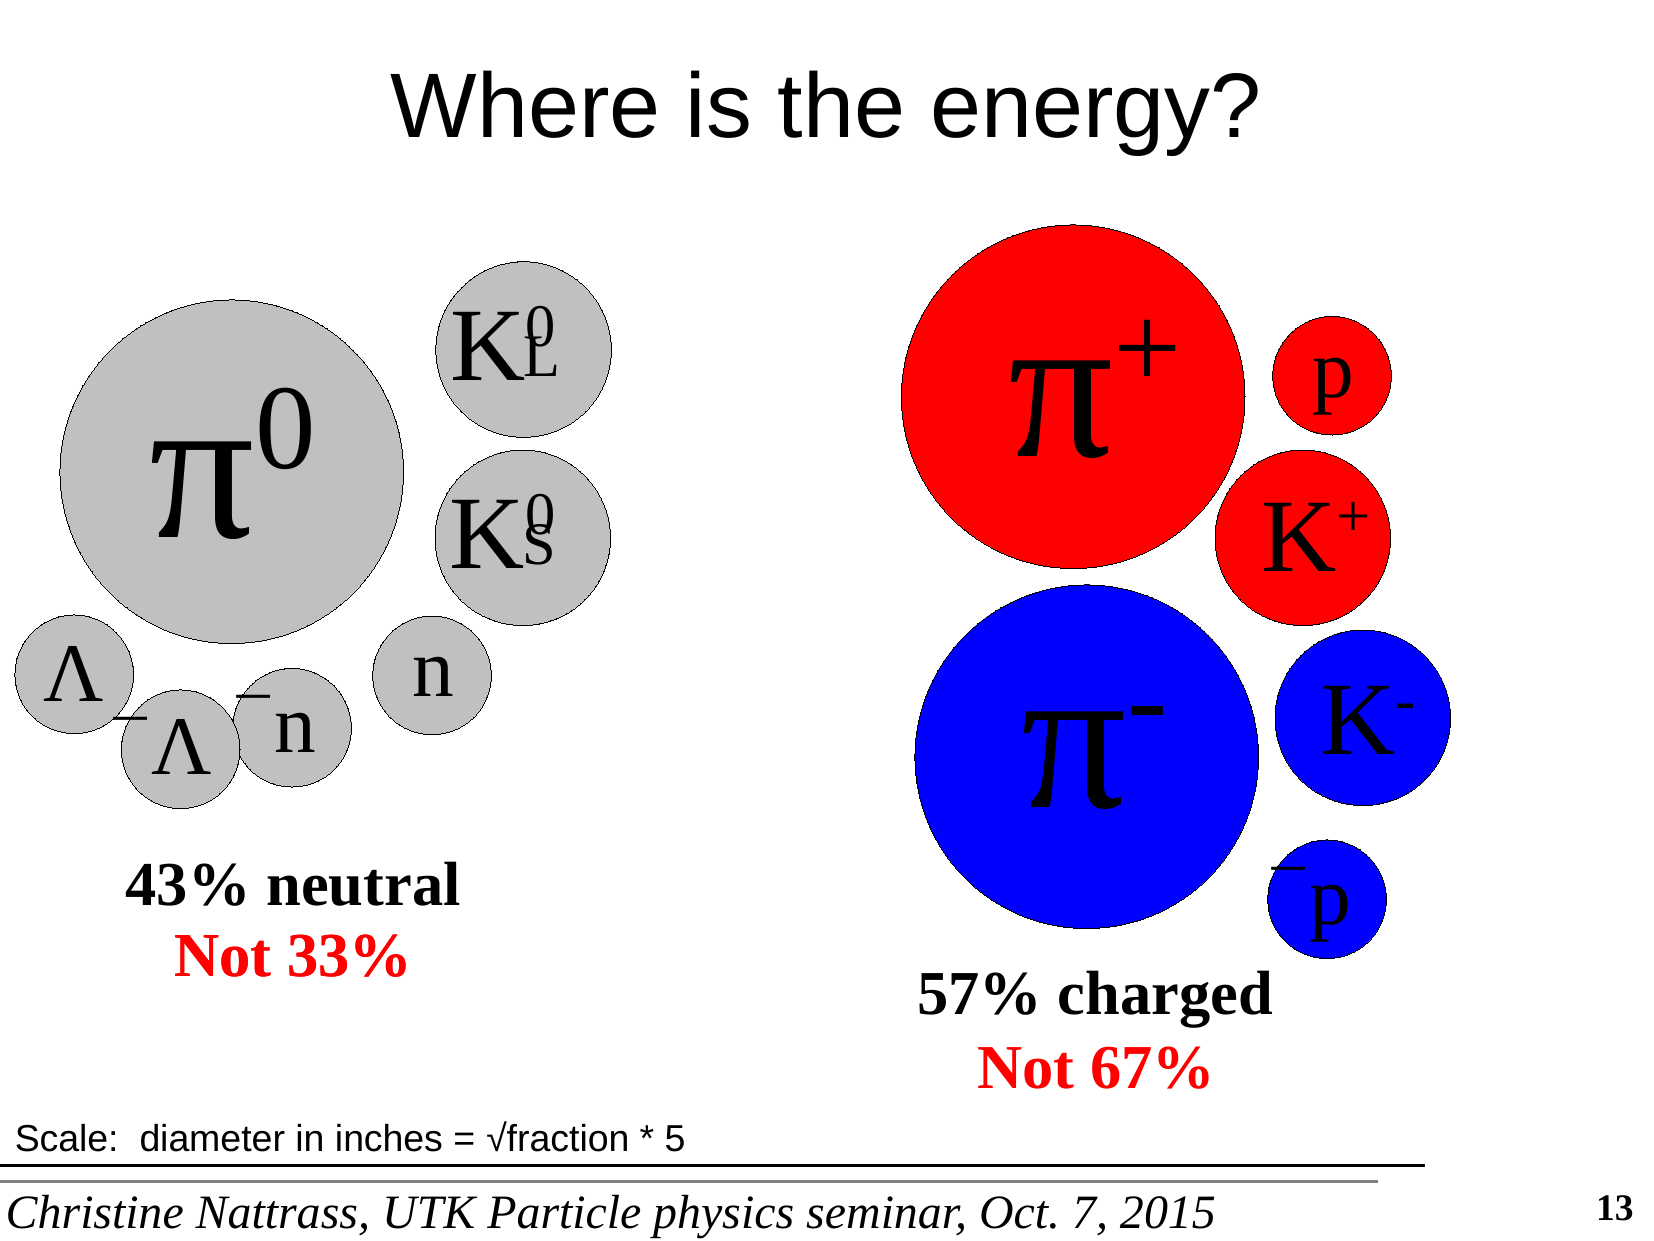

# Where is the energy?
π+
L
K0
π0
p
S
K0
K+
π-
Λ
n
K-
`n
`Λ
`p
43% neutral
Not 33%
Not 33%
Not 67%
57% charged
Scale: diameter in inches = √fraction * 5